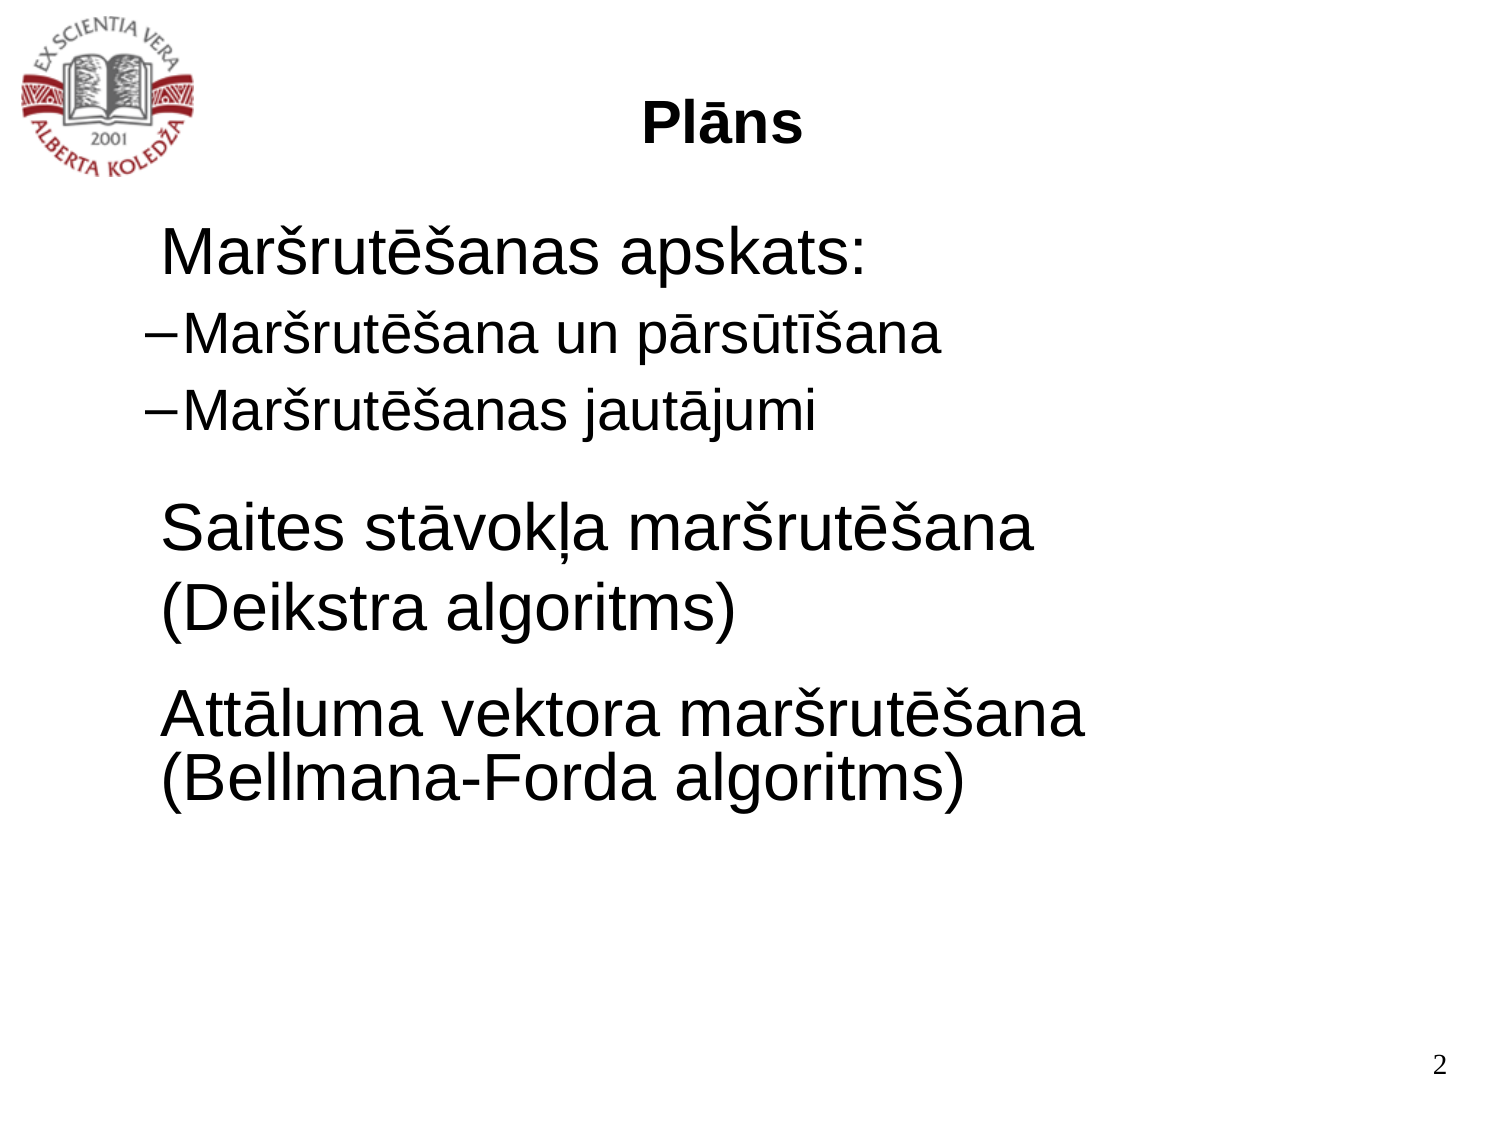

# Plāns
Maršrutēšanas apskats:
Maršrutēšana un pārsūtīšana
Maršrutēšanas jautājumi
Saites stāvokļa maršrutēšana
(Deikstra algoritms)
Attāluma vektora maršrutēšana
(Bellmana-Forda algoritms)
1